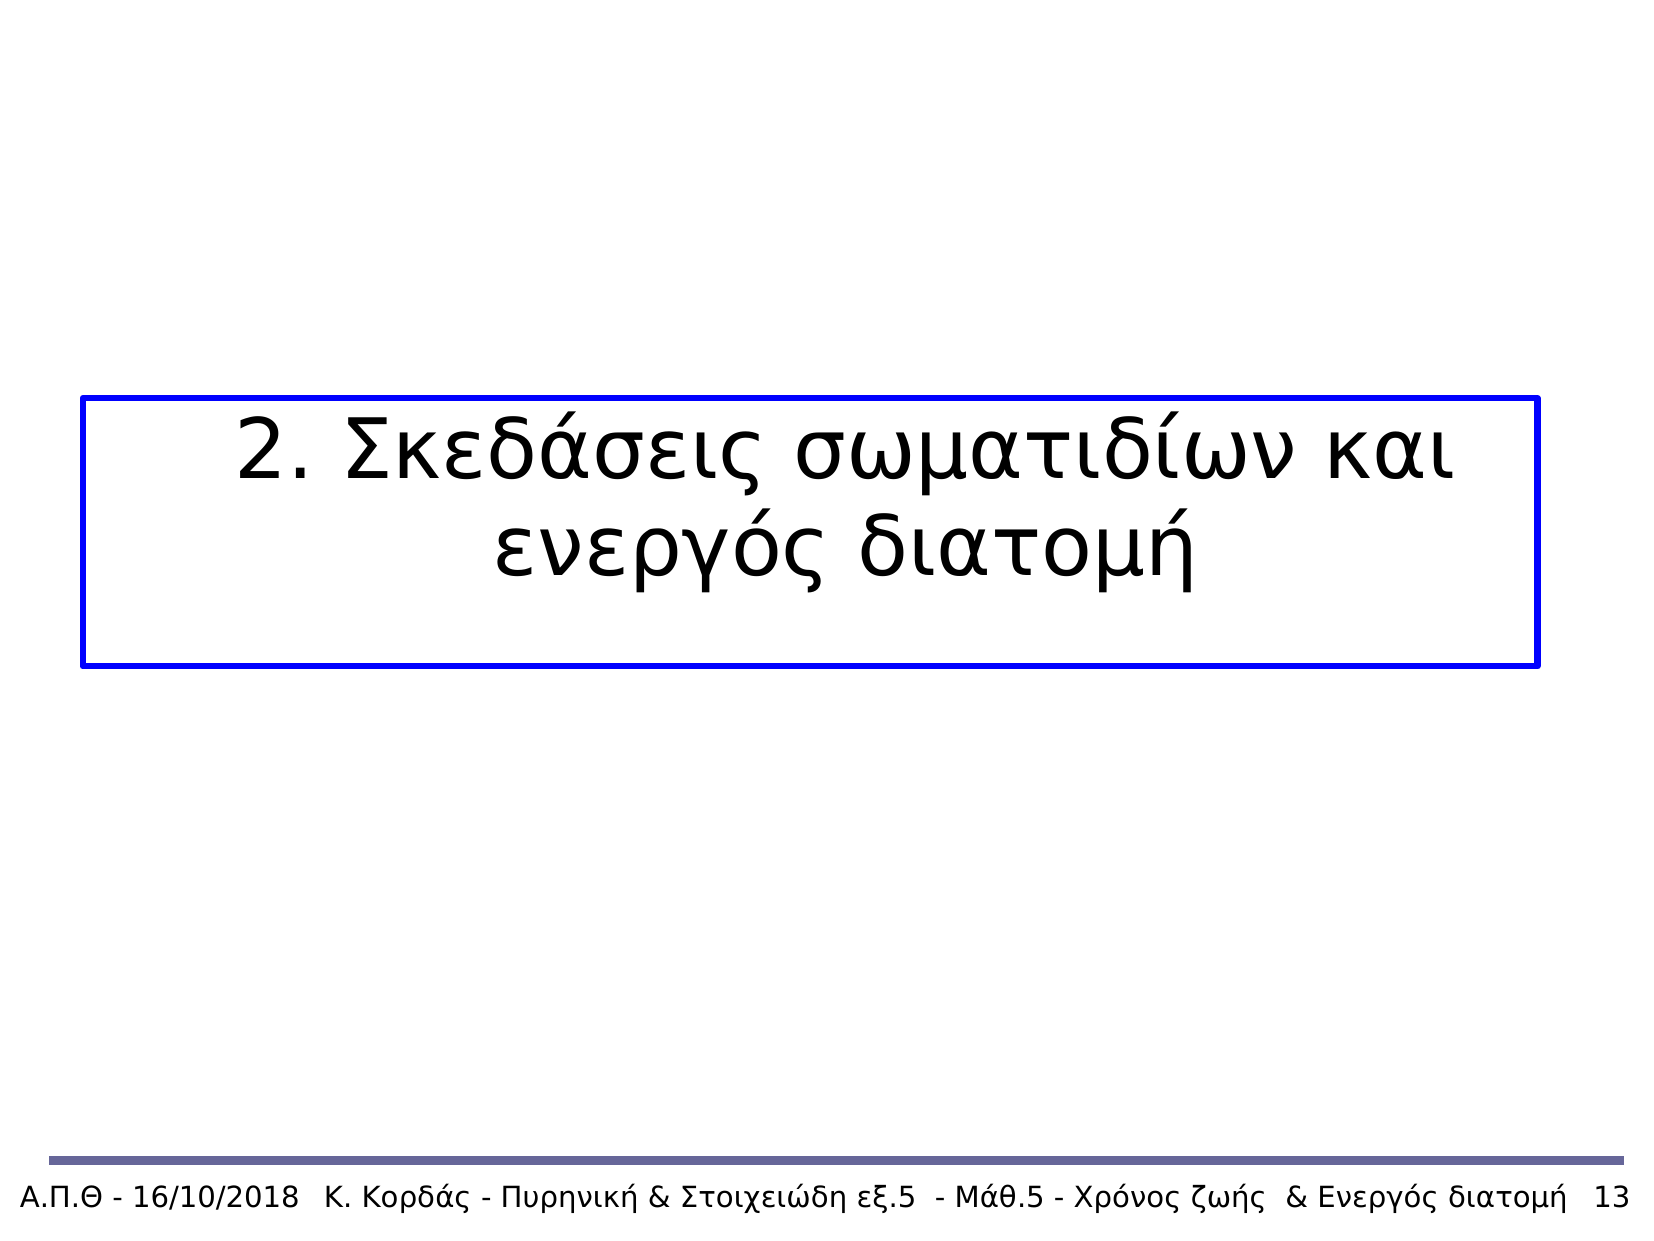

# 2. Σκεδάσεις σωματιδίων και ενεργός διατομή
Α.Π.Θ - 16/10/2018
Κ. Κορδάς - Πυρηνική & Στοιχειώδη εξ.5 - Μάθ.5 - Χρόνος ζωής & Ενεργός διατομή
13